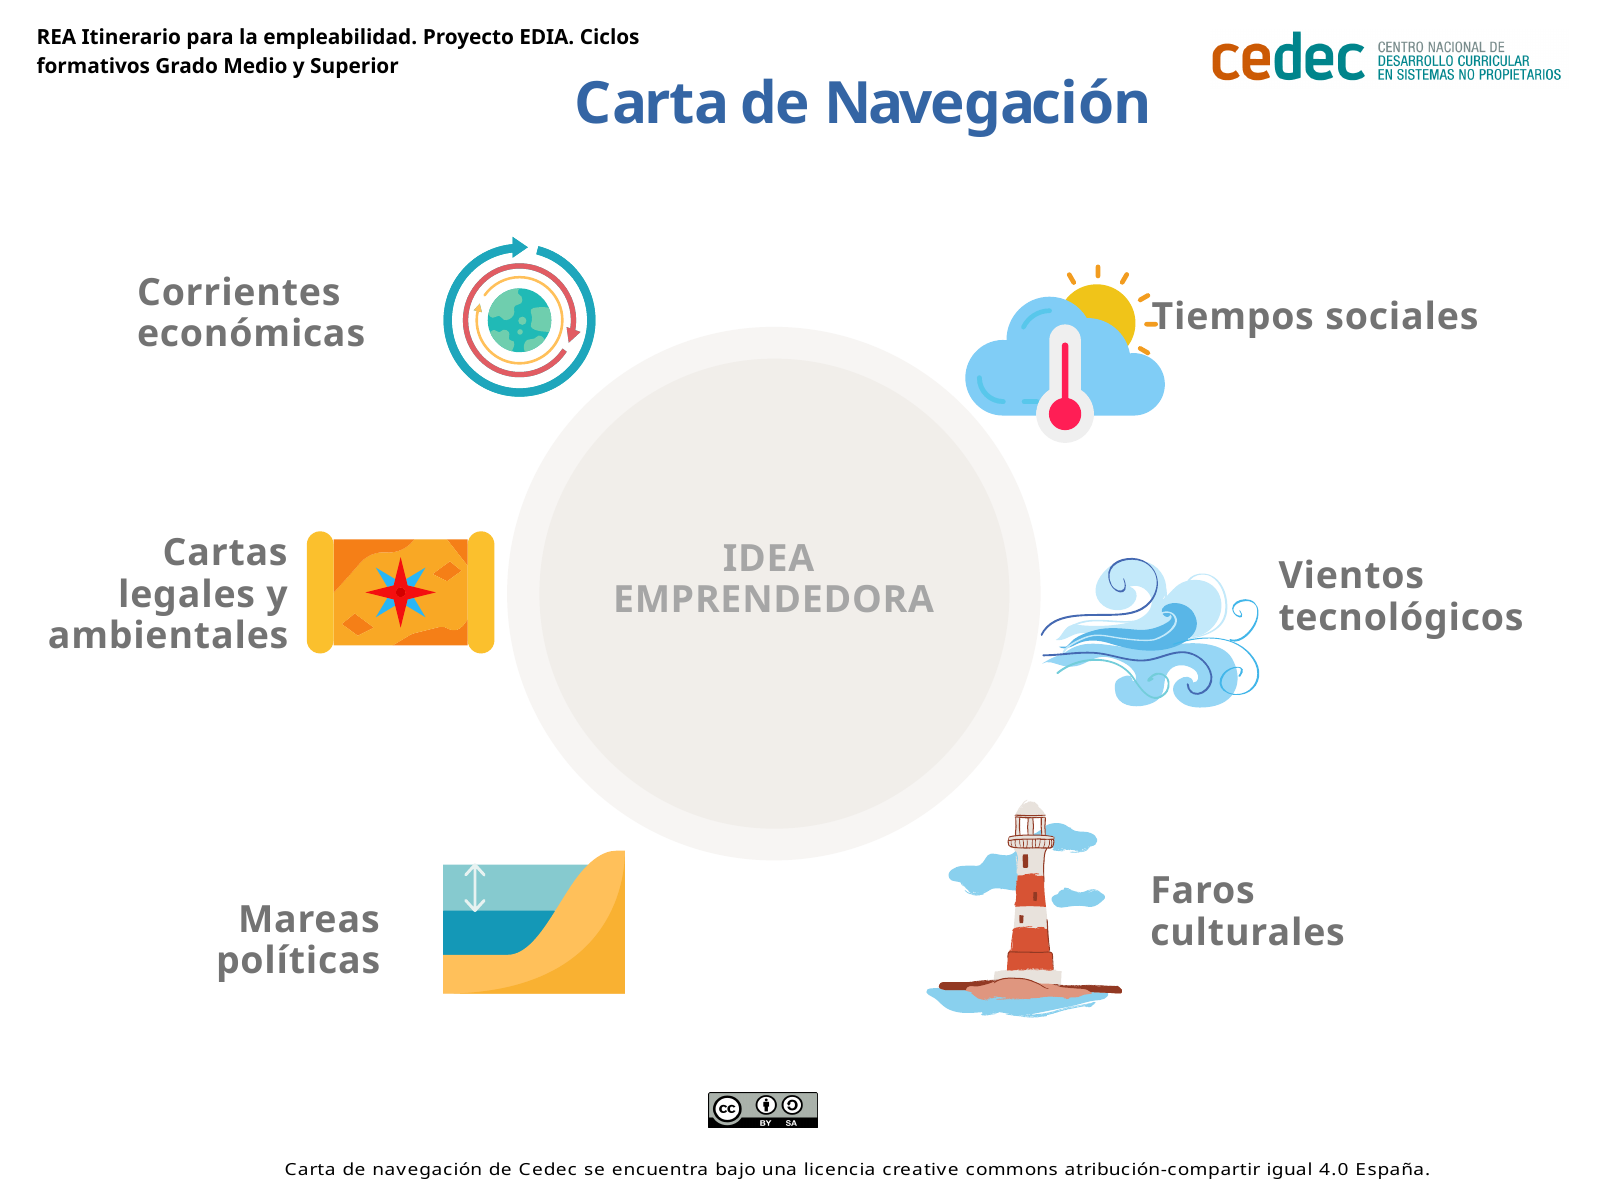

REA Itinerario para la empleabilidad. Proyecto EDIA. Ciclos formativos Grado Medio y Superior
Corrientes
económicas
Tiempos sociales
Cartas legales y ambientales
IDEA
EMPRENDEDORA
Vientos tecnológicos
Faros culturales
Mareas políticas